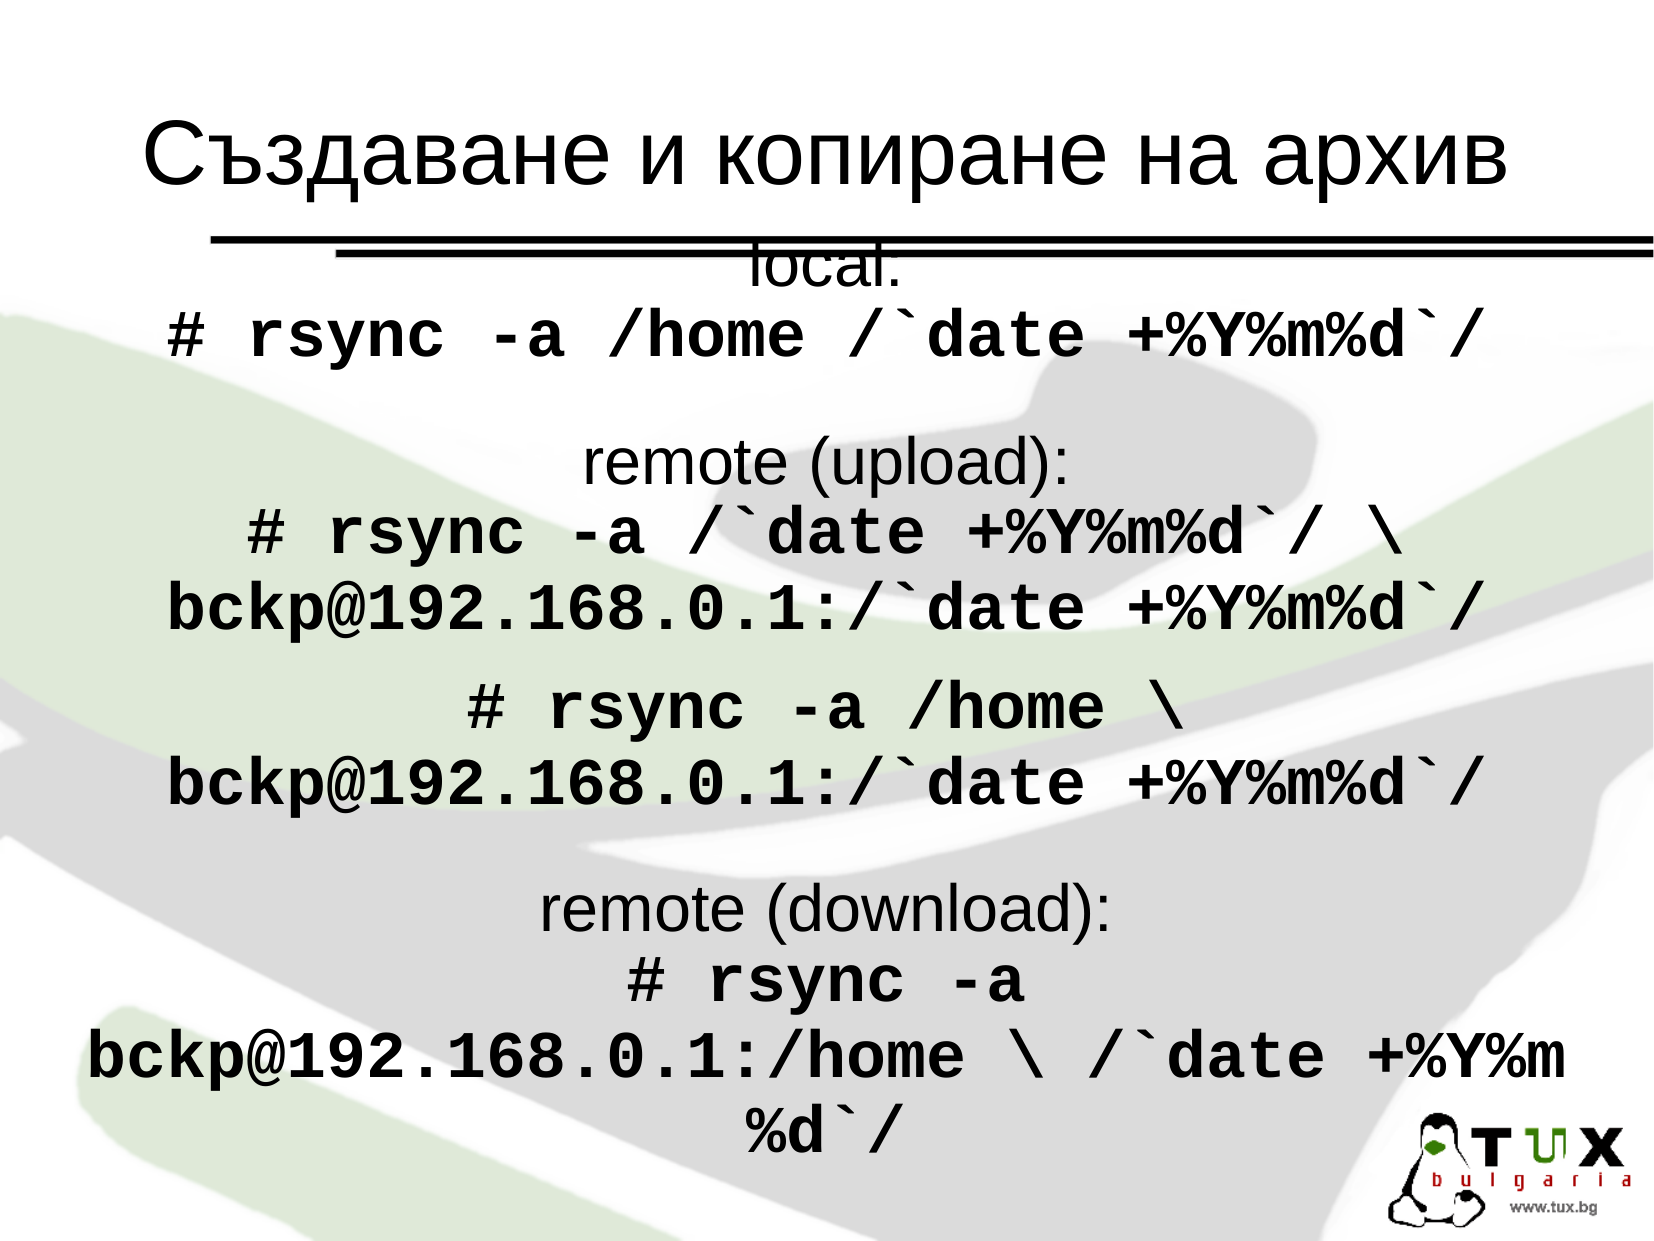

# Създаване и копиране на архив
local:
# rsync -a /home /`date +%Y%m%d`/
remote (upload):
# rsync -a /`date +%Y%m%d`/ \ bckp@192.168.0.1:/`date +%Y%m%d`/
# rsync -a /home \ bckp@192.168.0.1:/`date +%Y%m%d`/
remote (download):
# rsync -a bckp@192.168.0.1:/home \ /`date +%Y%m%d`/